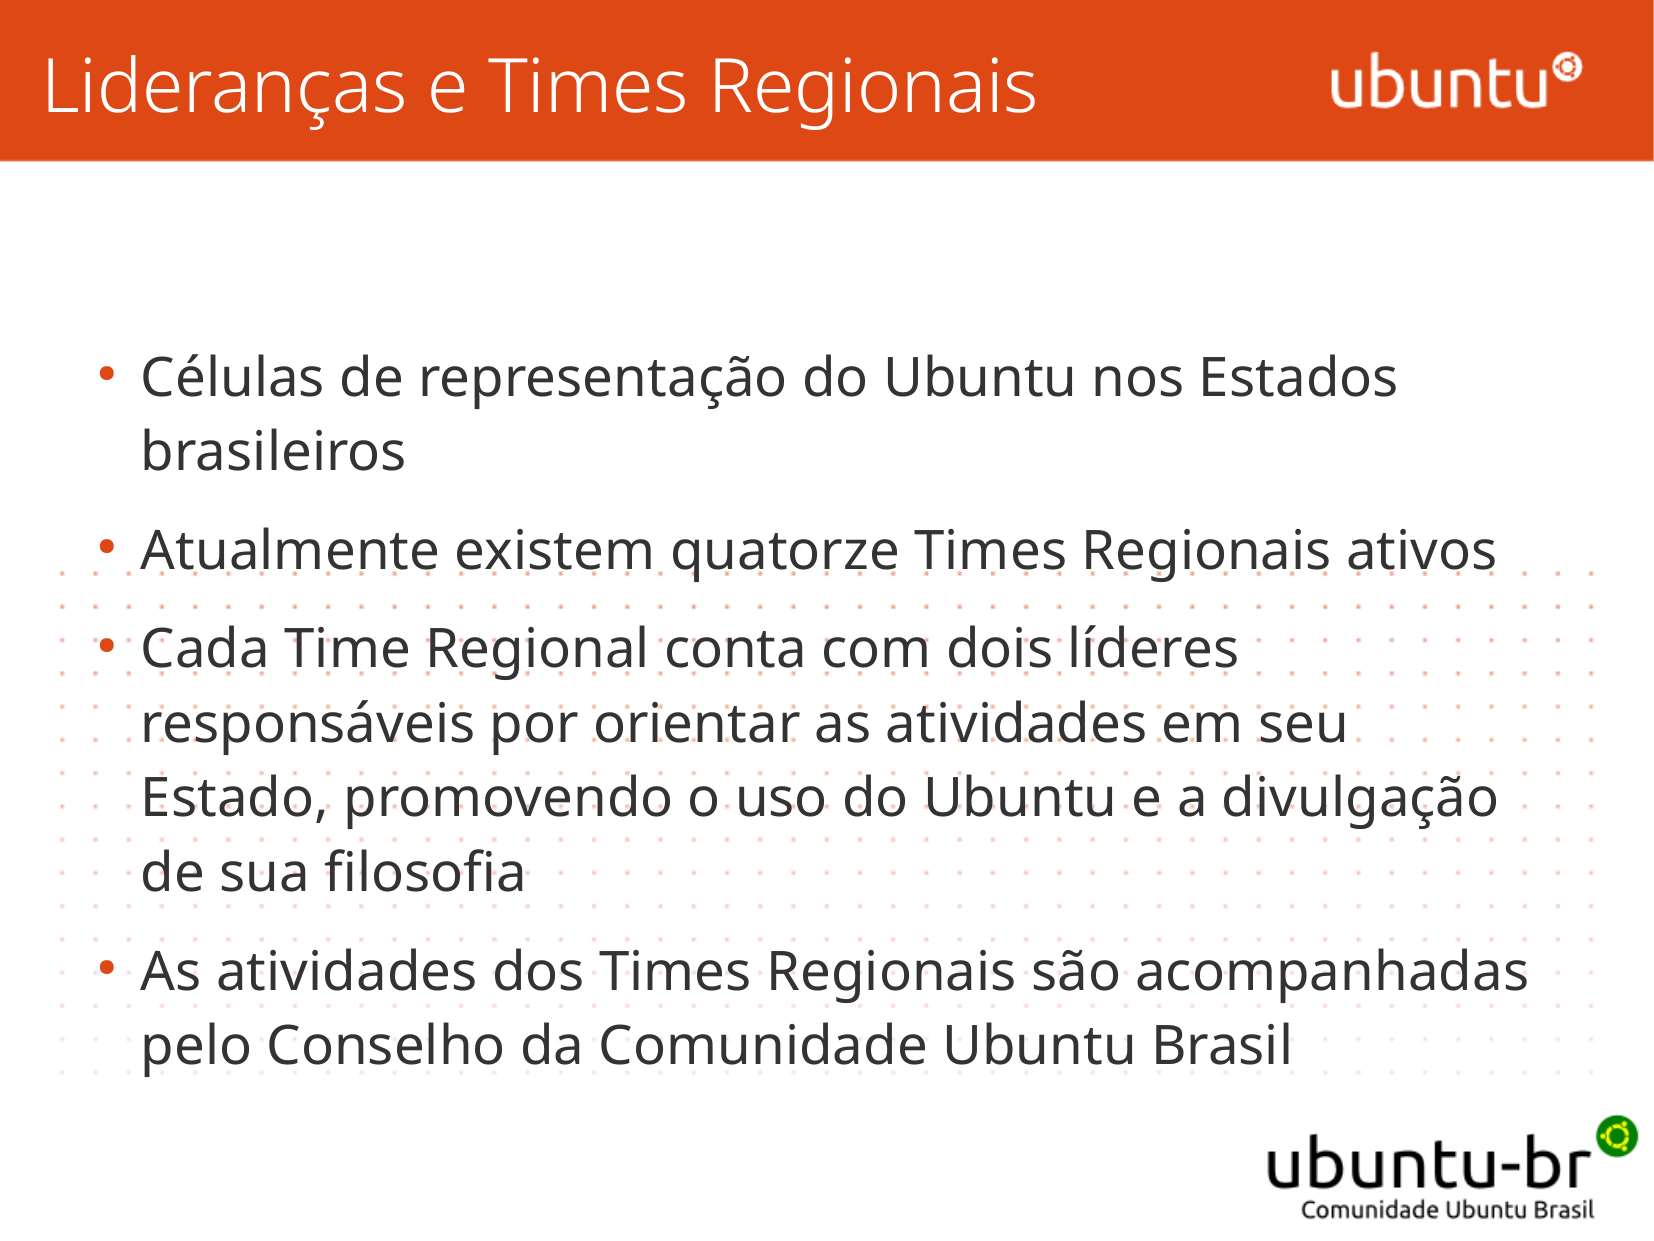

# Lideranças e Times Regionais
Células de representação do Ubuntu nos Estados brasileiros
Atualmente existem quatorze Times Regionais ativos
Cada Time Regional conta com dois líderes responsáveis por orientar as atividades em seu Estado, promovendo o uso do Ubuntu e a divulgação de sua filosofia
As atividades dos Times Regionais são acompanhadas pelo Conselho da Comunidade Ubuntu Brasil